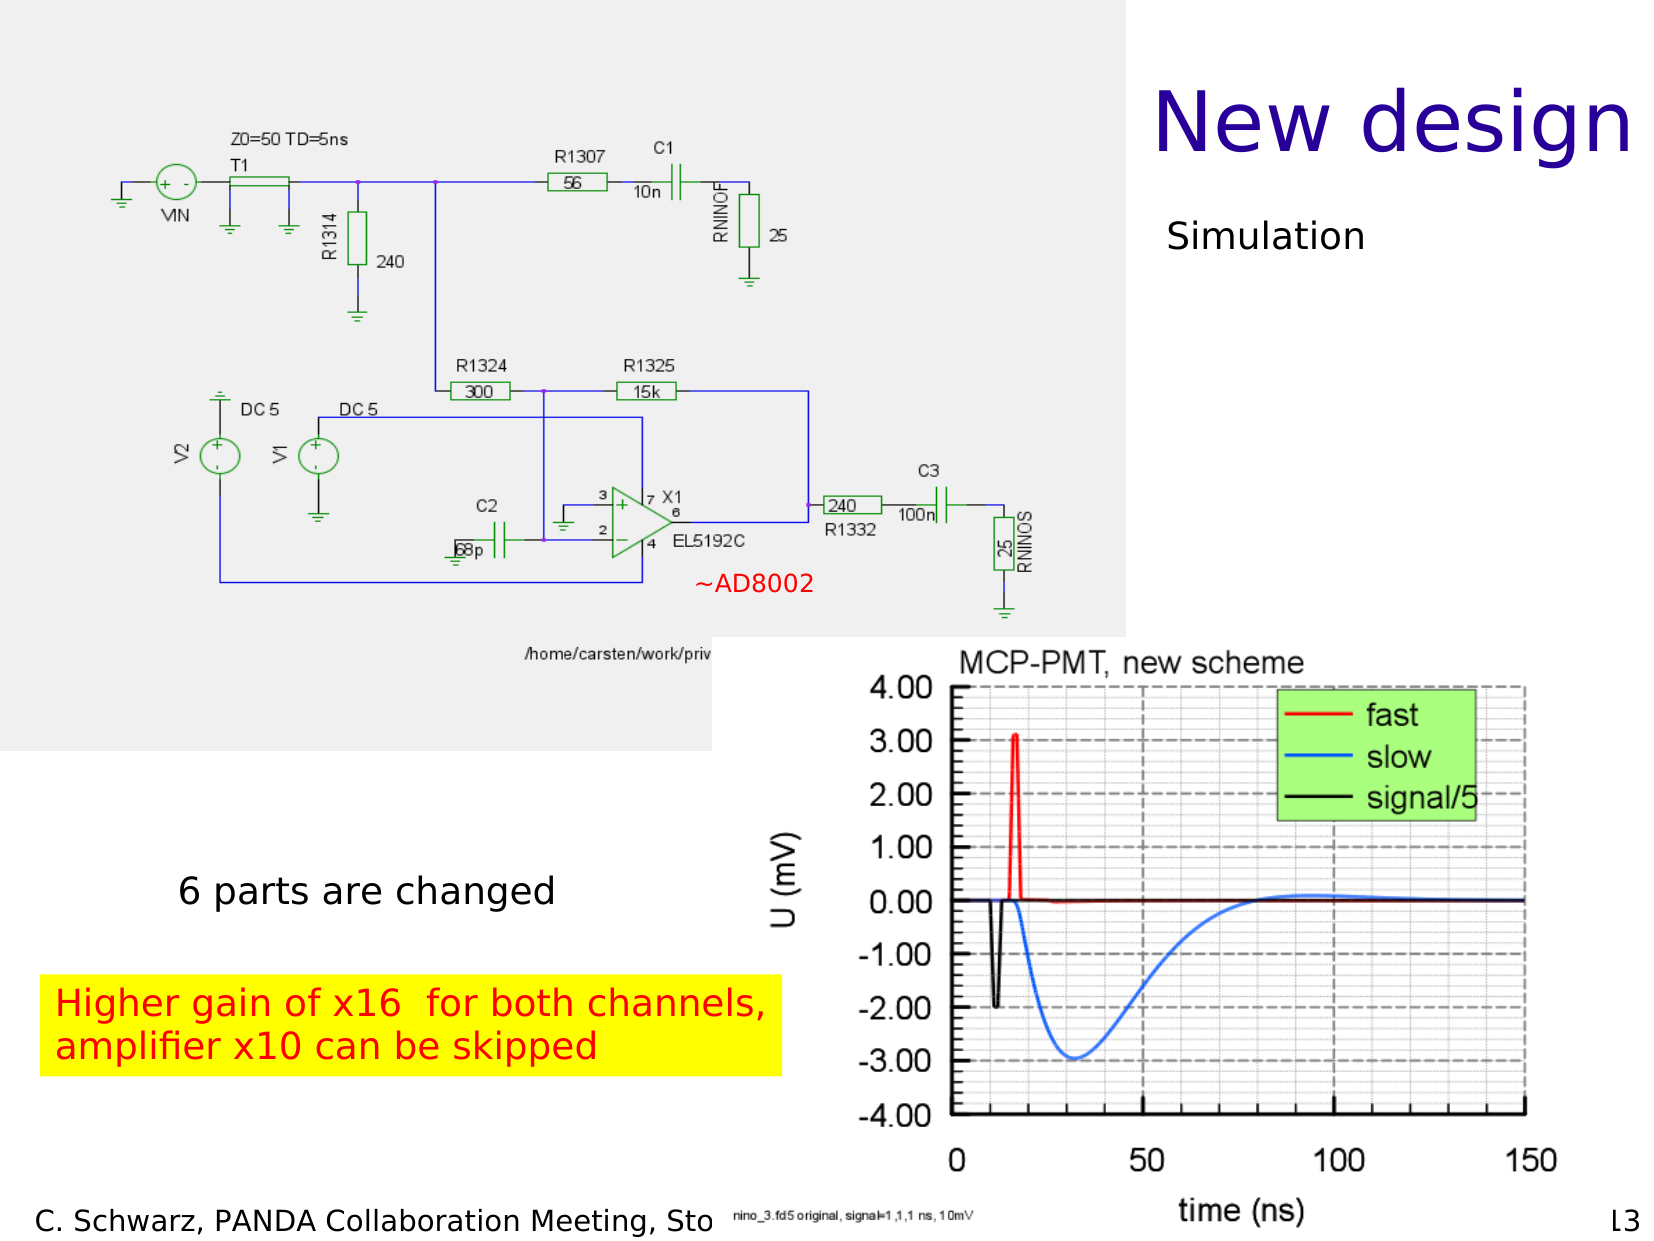

# New design
Simulation
~AD8002
6 parts are changed
Higher gain of x16 for both channels,
amplifier x10 can be skipped
13